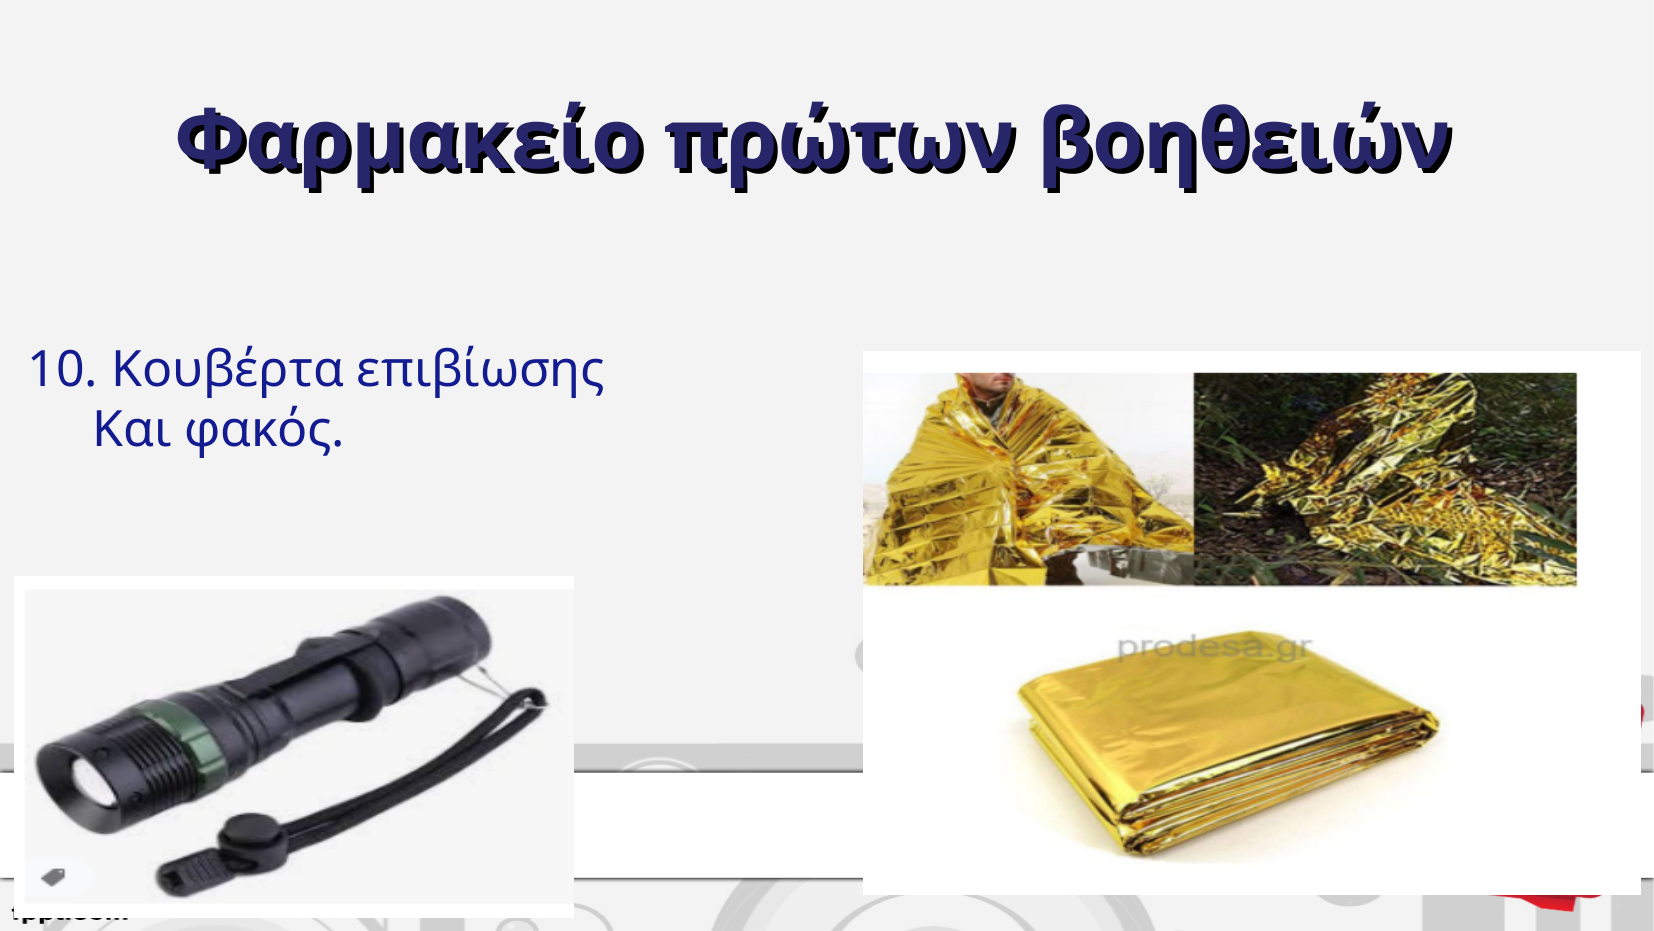

Φαρμακείο πρώτων βοηθειών
10. Κουβέρτα επιβίωσης
 Και φακός.